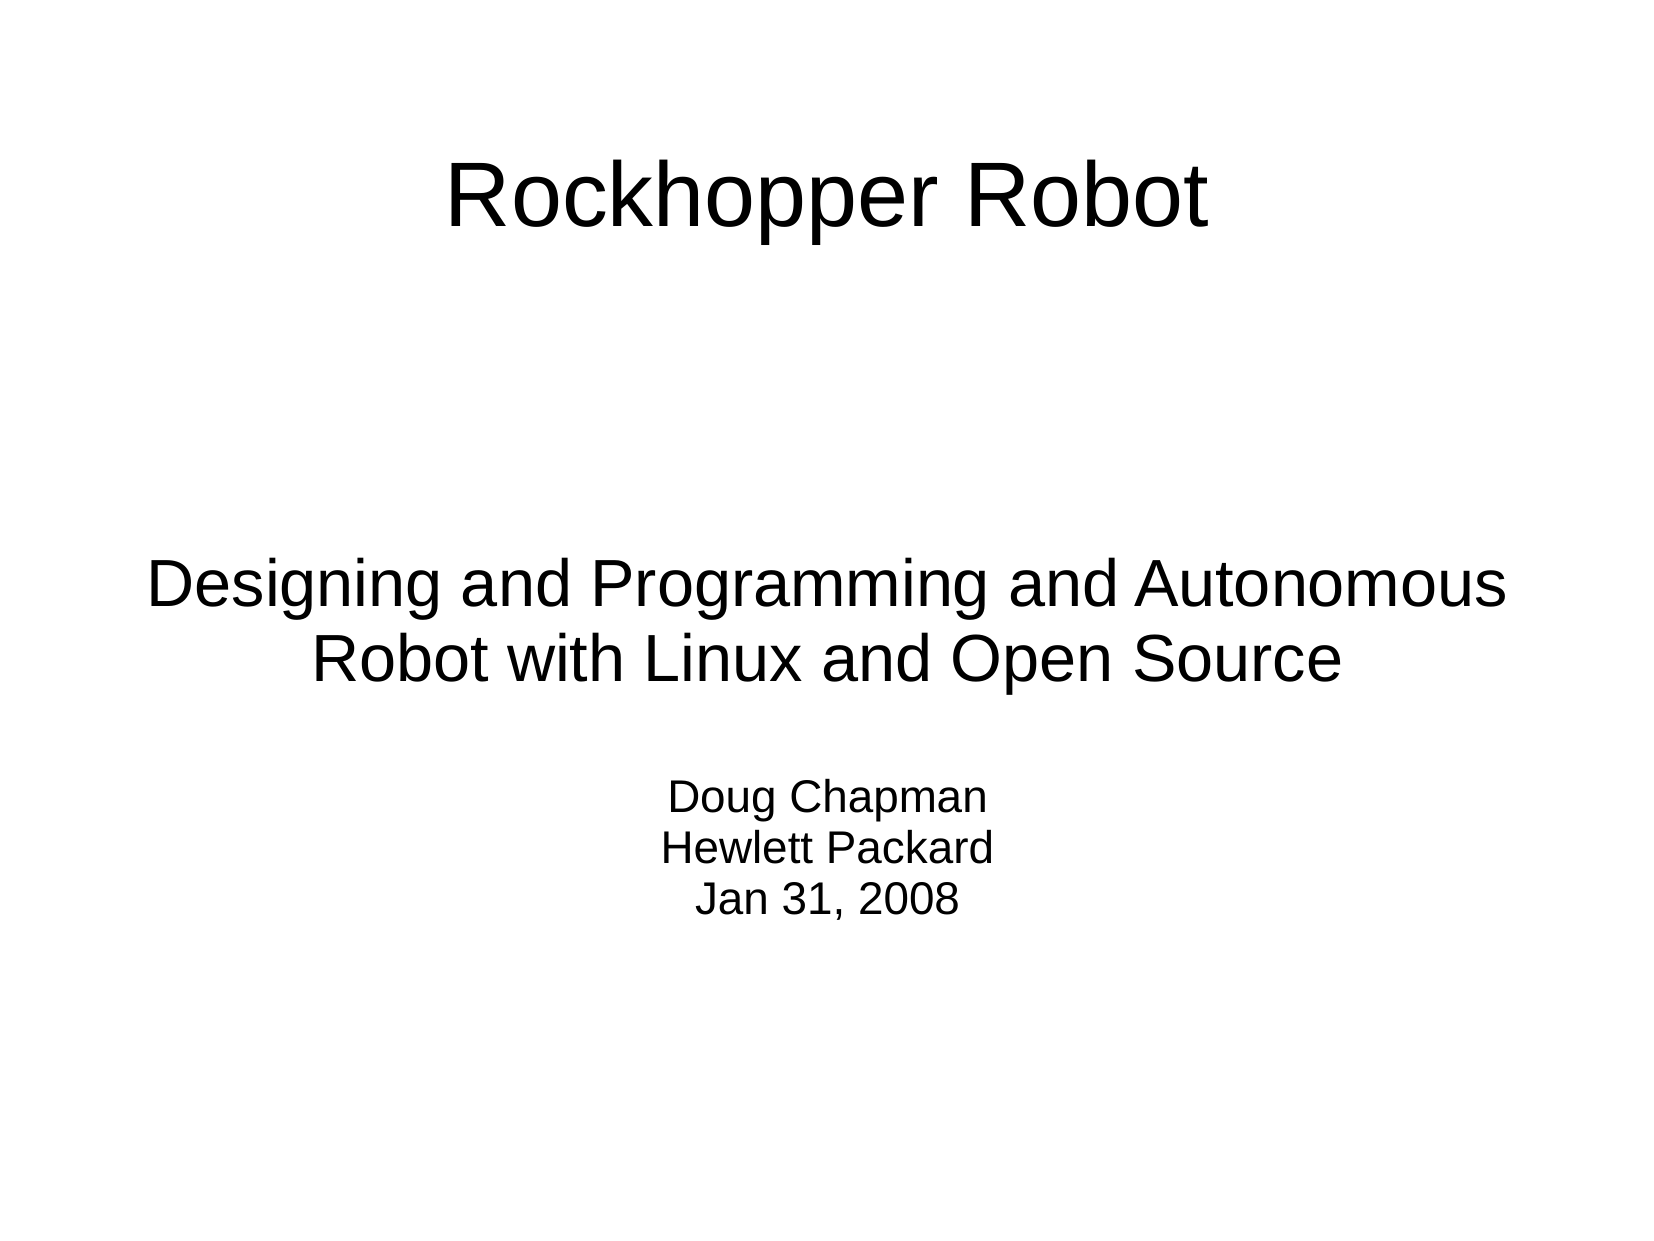

# Rockhopper Robot
Designing and Programming and Autonomous
Robot with Linux and Open Source
Doug Chapman
Hewlett Packard
Jan 31, 2008